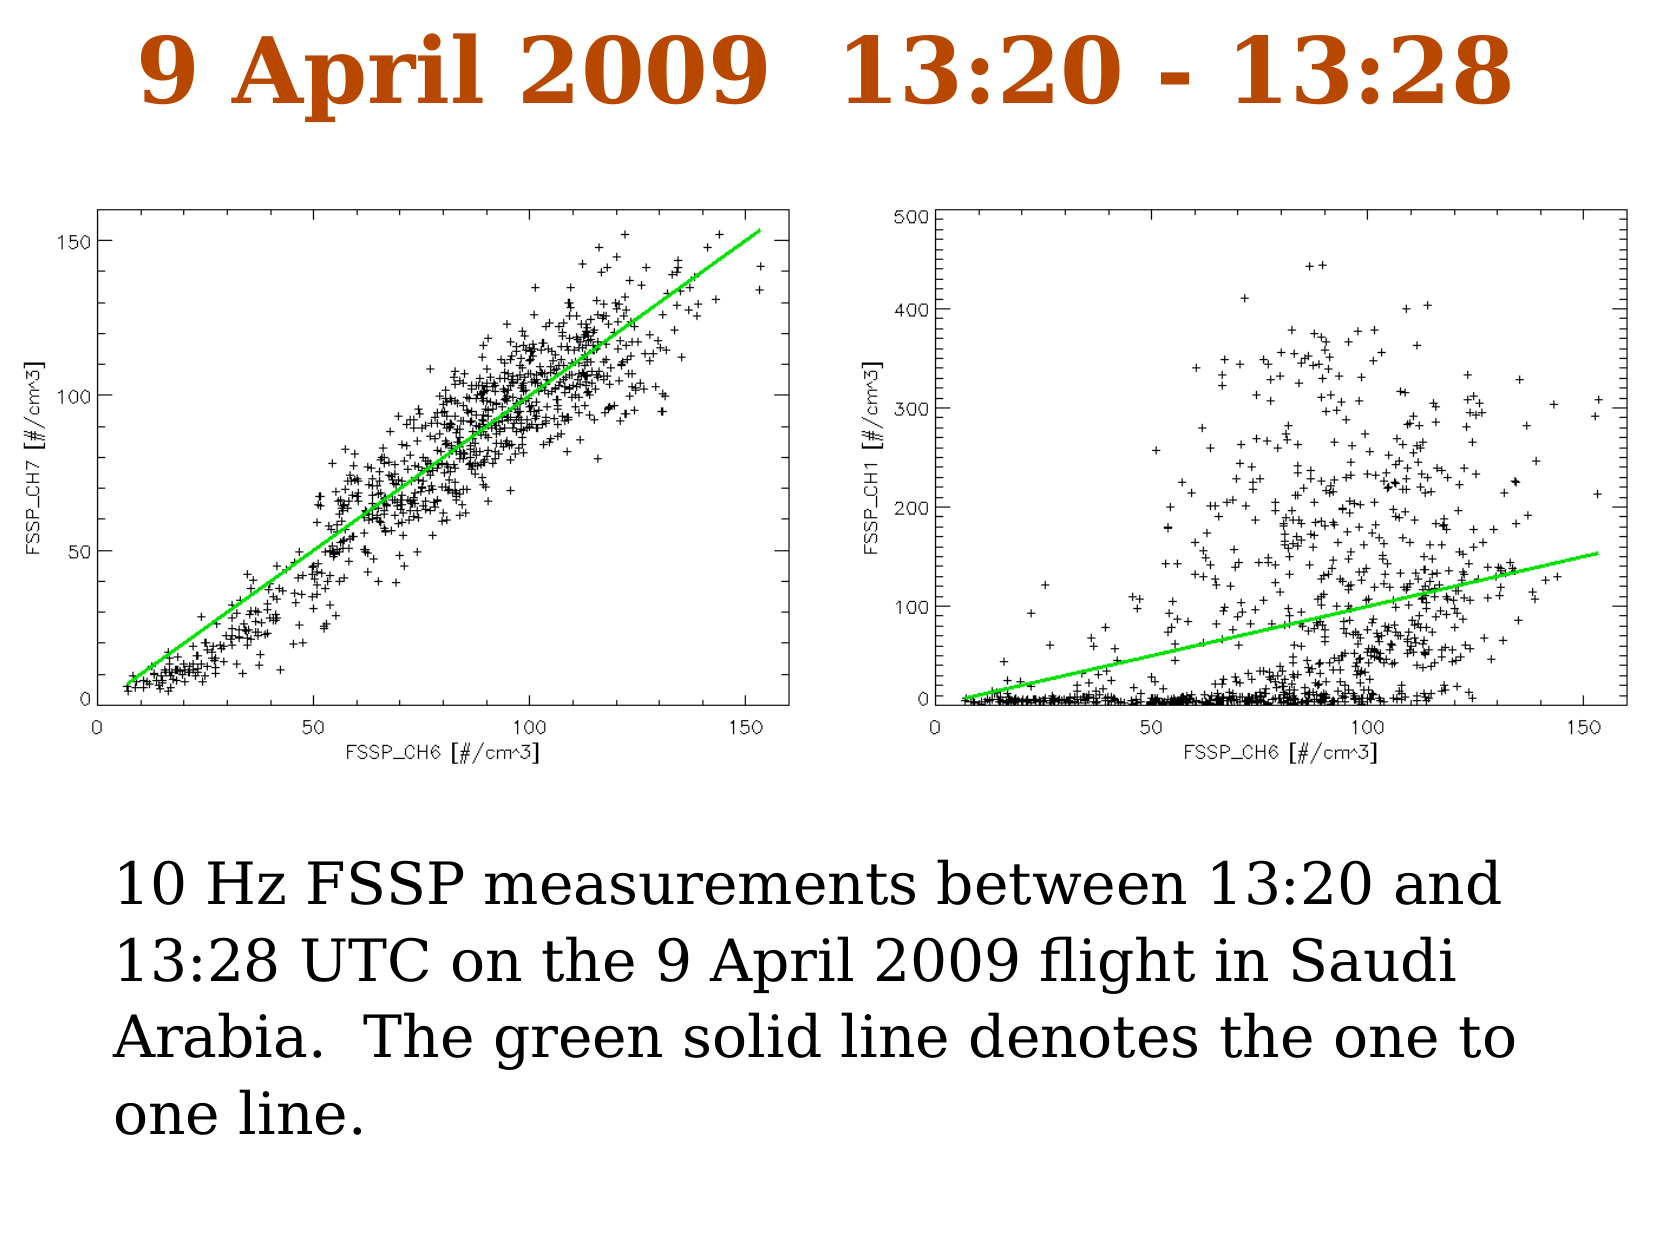

9 April 2009 13:20 - 13:28
10 Hz FSSP measurements between 13:20 and 13:28 UTC on the 9 April 2009 flight in Saudi Arabia. The green solid line denotes the one to one line.